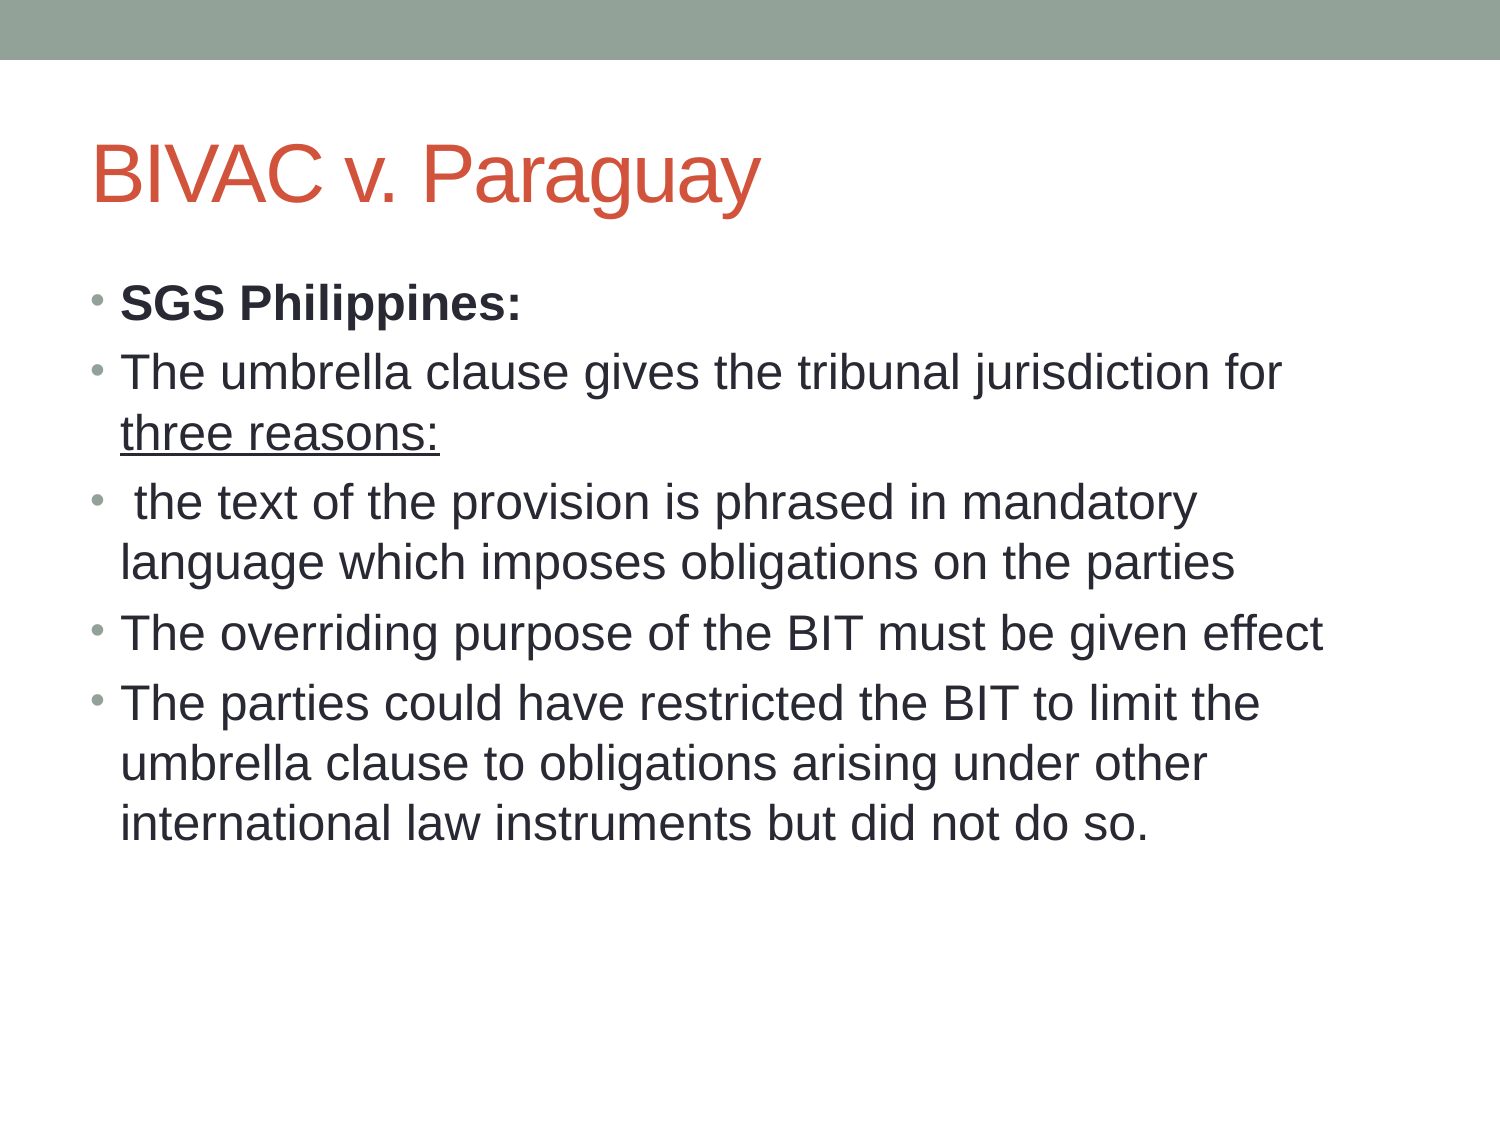

# BIVAC v. Paraguay
SGS Philippines:
The umbrella clause gives the tribunal jurisdiction for three reasons:
 the text of the provision is phrased in mandatory language which imposes obligations on the parties
The overriding purpose of the BIT must be given effect
The parties could have restricted the BIT to limit the umbrella clause to obligations arising under other international law instruments but did not do so.